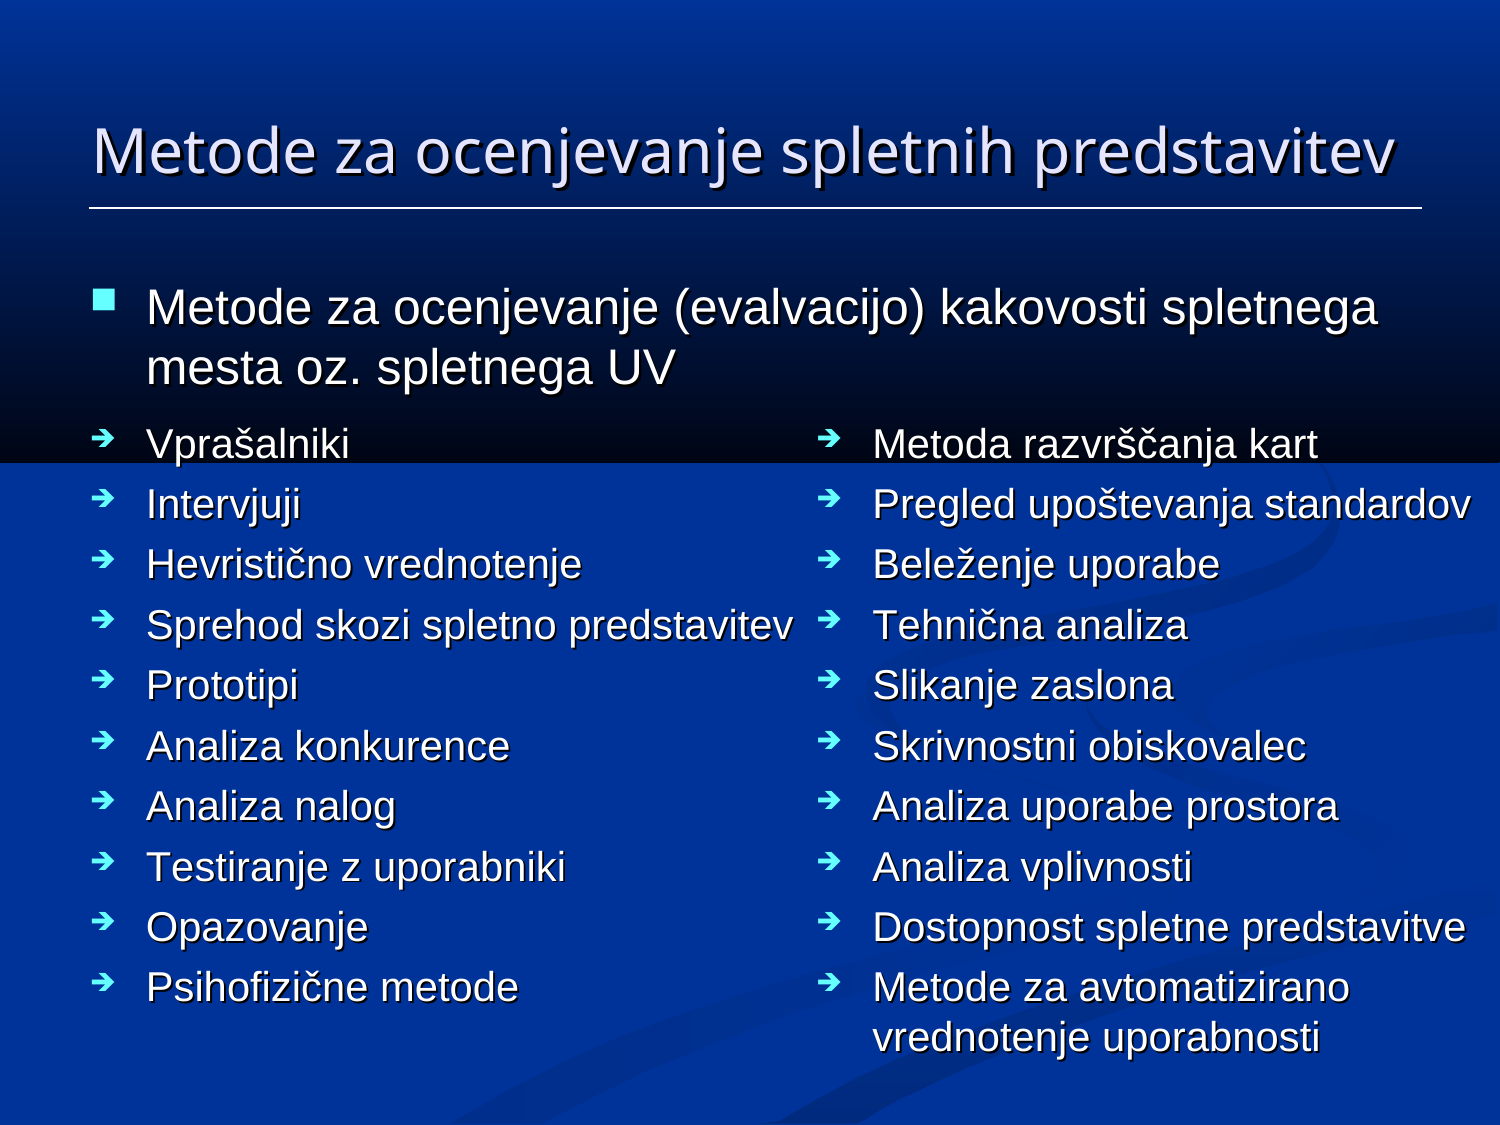

Metode za ocenjevanje spletnih predstavitev
Metode za ocenjevanje (evalvacijo) kakovosti spletnega mesta oz. spletnega UV
Vprašalniki
Intervjuji
Hevristično vrednotenje
Sprehod skozi spletno predstavitev
Prototipi
Analiza konkurence
Analiza nalog
Testiranje z uporabniki
Opazovanje
Psihofizične metode
Metoda razvrščanja kart
Pregled upoštevanja standardov
Beleženje uporabe
Tehnična analiza
Slikanje zaslona
Skrivnostni obiskovalec
Analiza uporabe prostora
Analiza vplivnosti
Dostopnost spletne predstavitve
Metode za avtomatizirano vrednotenje uporabnosti